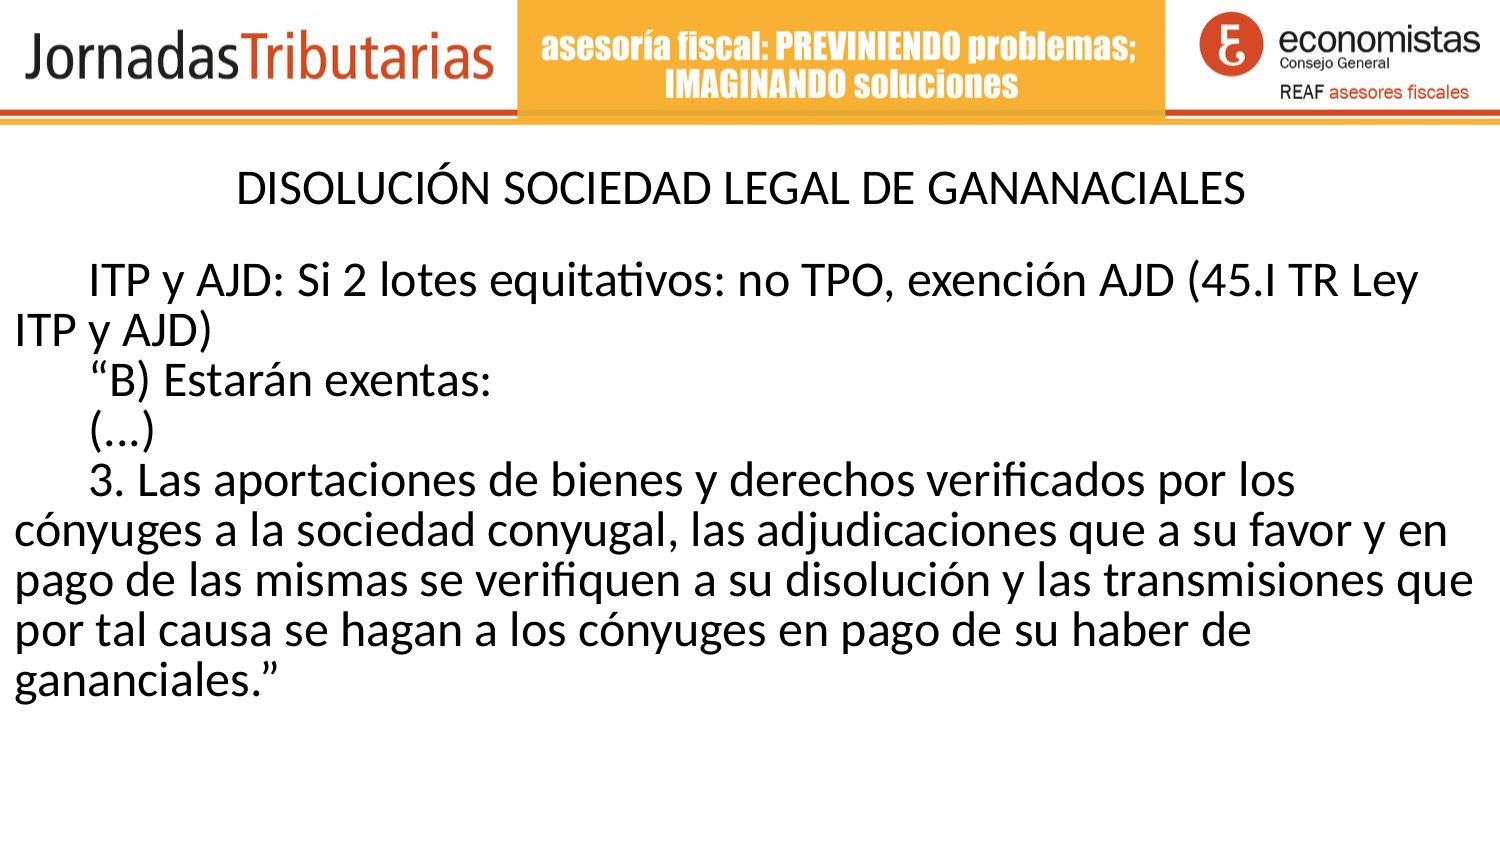

DISOLUCIÓN SOCIEDAD LEGAL DE GANANACIALES
	ITP y AJD: Si 2 lotes equitativos: no TPO, exención AJD (45.I TR Ley ITP y AJD)
	“B) Estarán exentas:
	(...)
	3. Las aportaciones de bienes y derechos verificados por los cónyuges a la sociedad conyugal, las adjudicaciones que a su favor y en pago de las mismas se verifiquen a su disolución y las transmisiones que por tal causa se hagan a los cónyuges en pago de su haber de gananciales.”